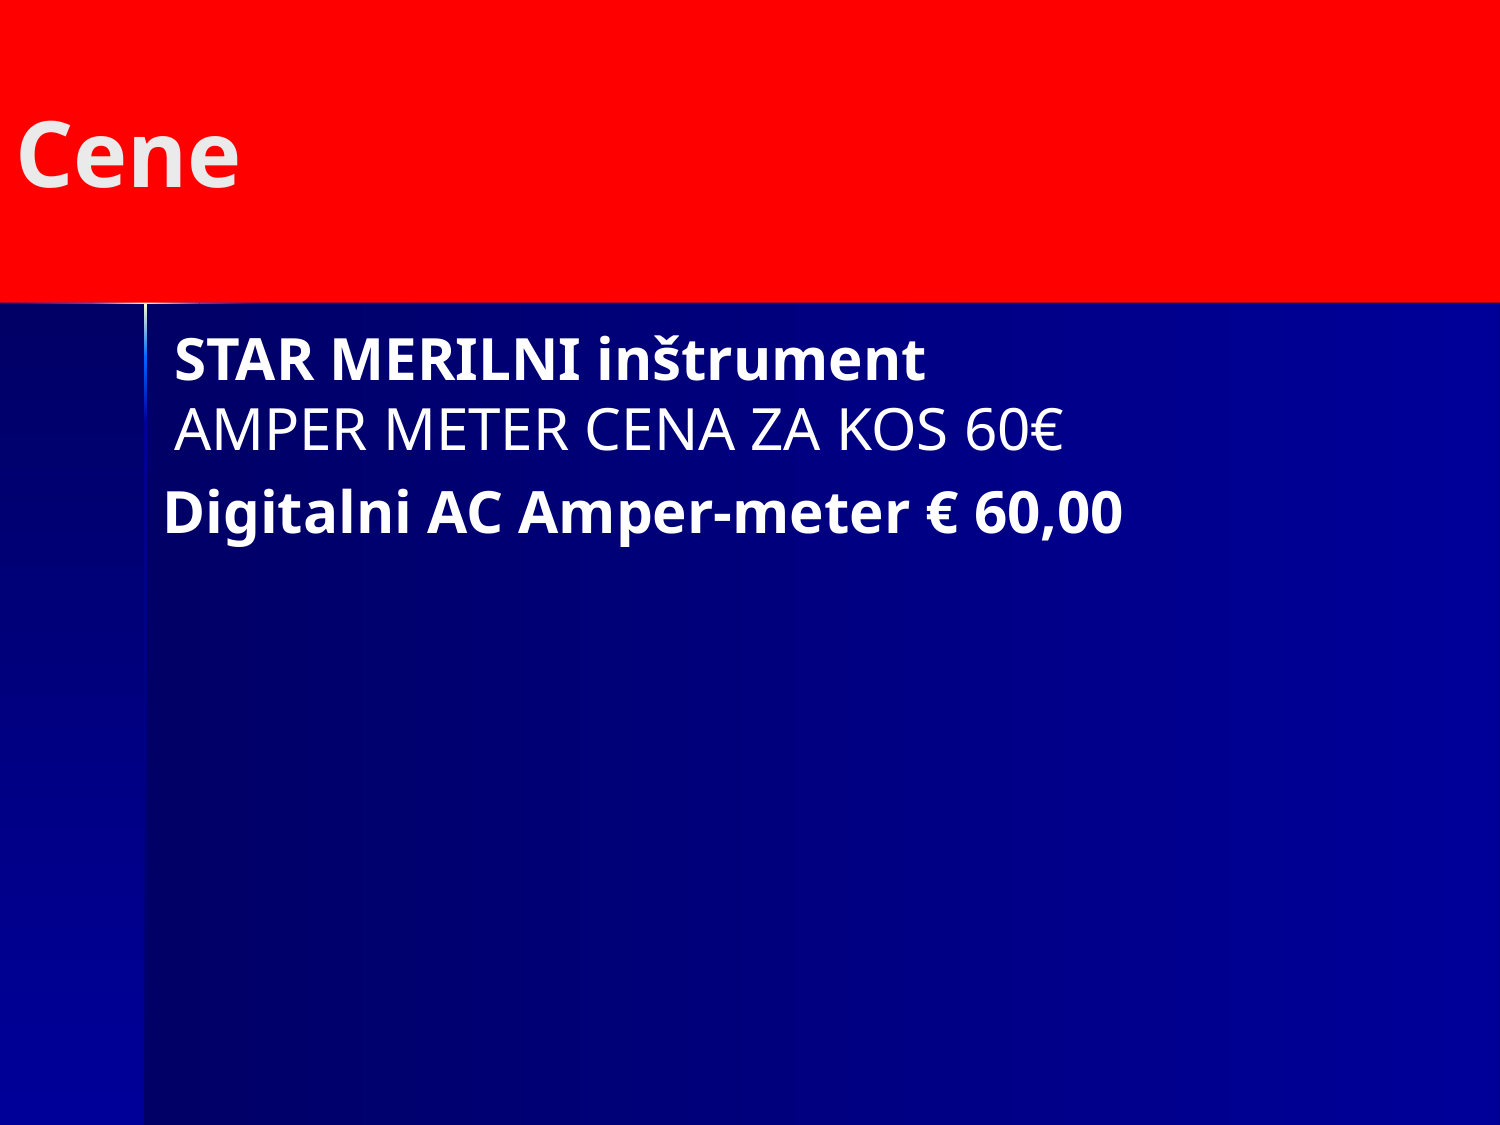

# Cene
STAR MERILNI inštrument 
AMPER METER CENA ZA KOS 60€
Digitalni AC Amper-meter € 60,00